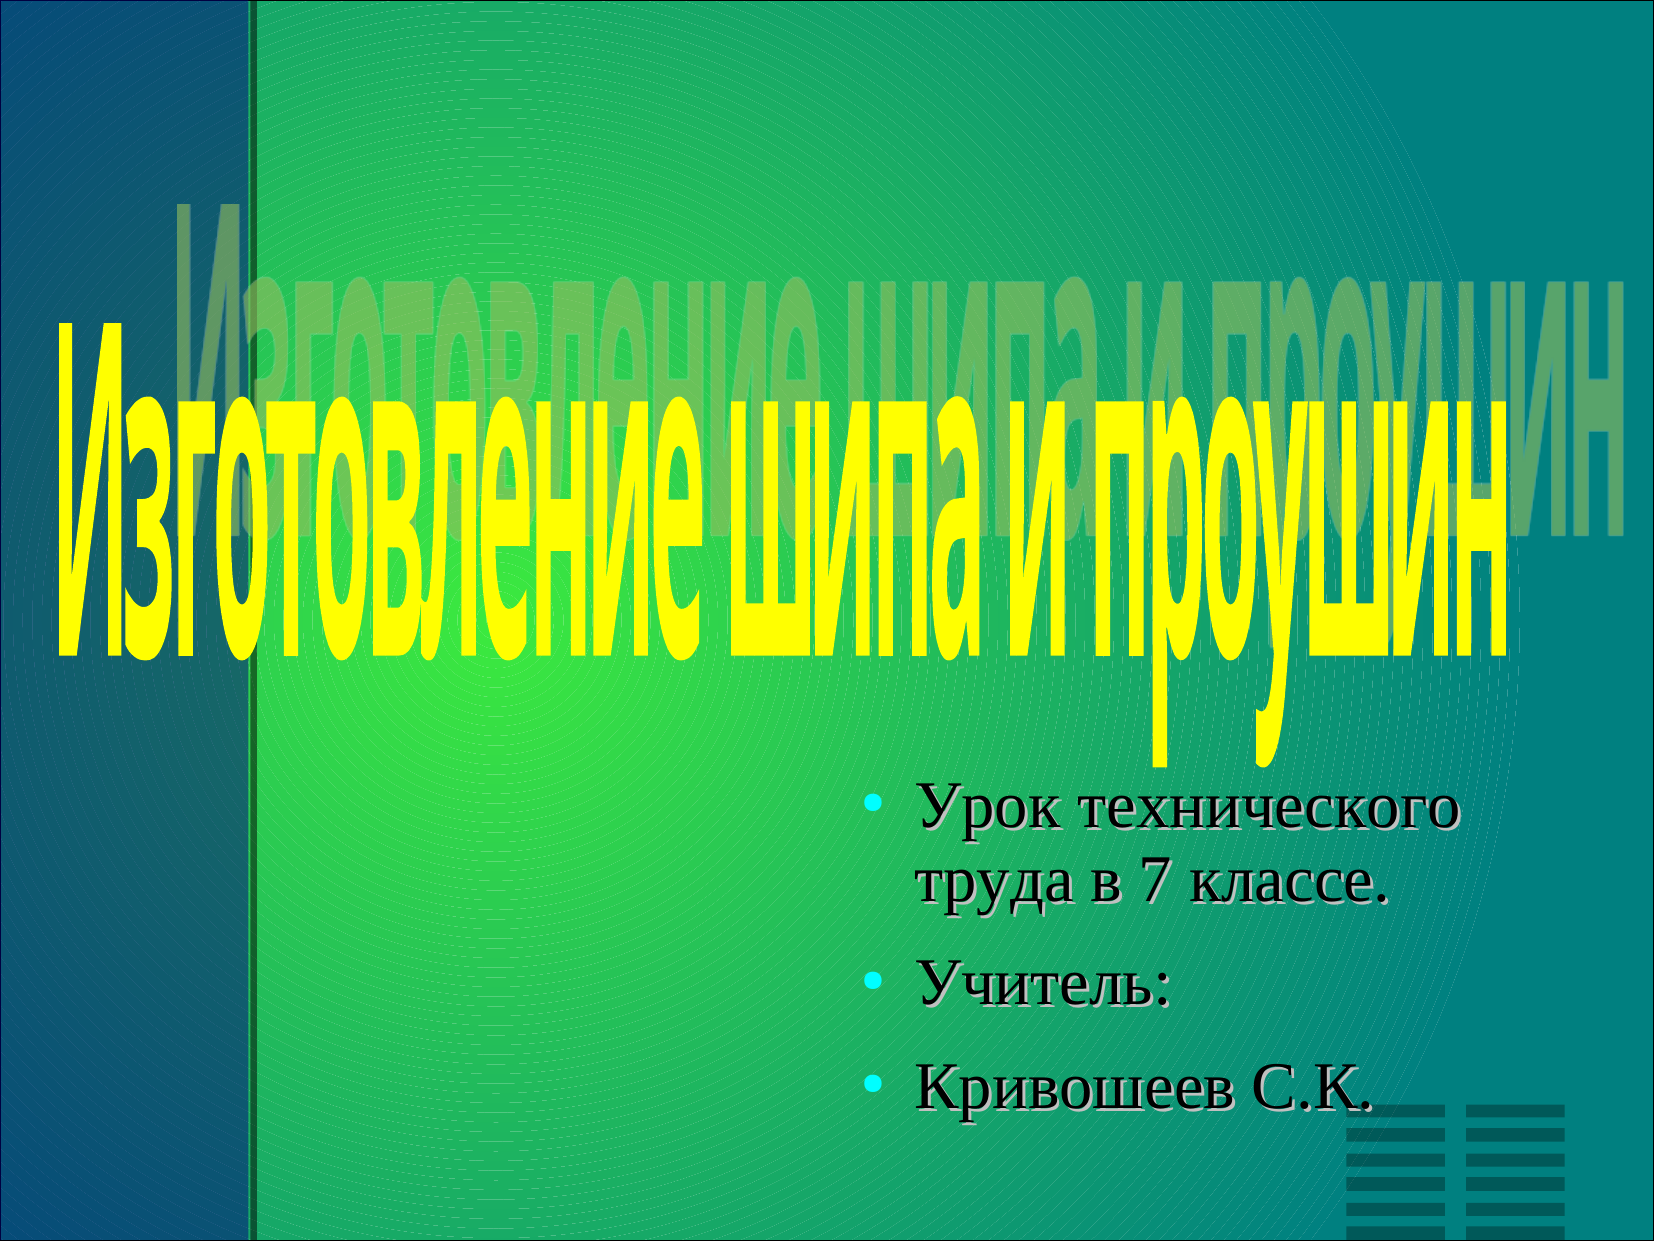

Изготовление шипа и проушин
# Урок технического труда в 7 классе.
Учитель:
Кривошеев С.К.